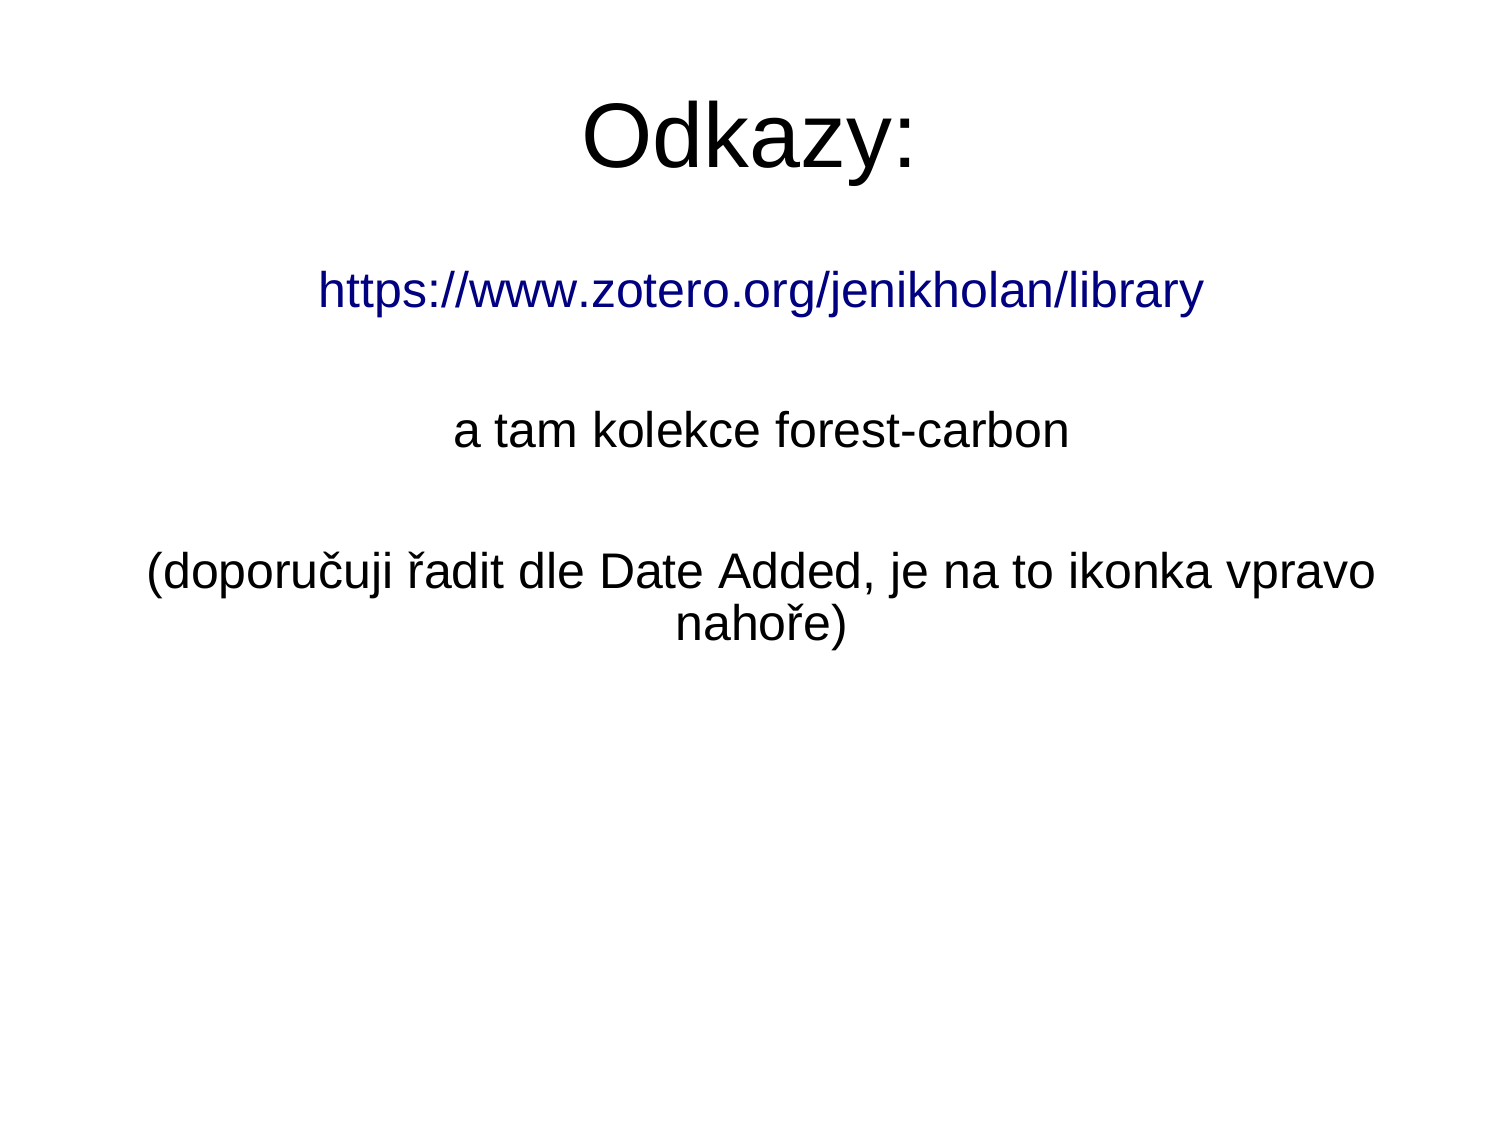

# Odkazy:
 https://www.zotero.org/jenikholan/library
a tam kolekce forest-carbon
(doporučuji řadit dle Date Added, je na to ikonka vpravo nahoře)